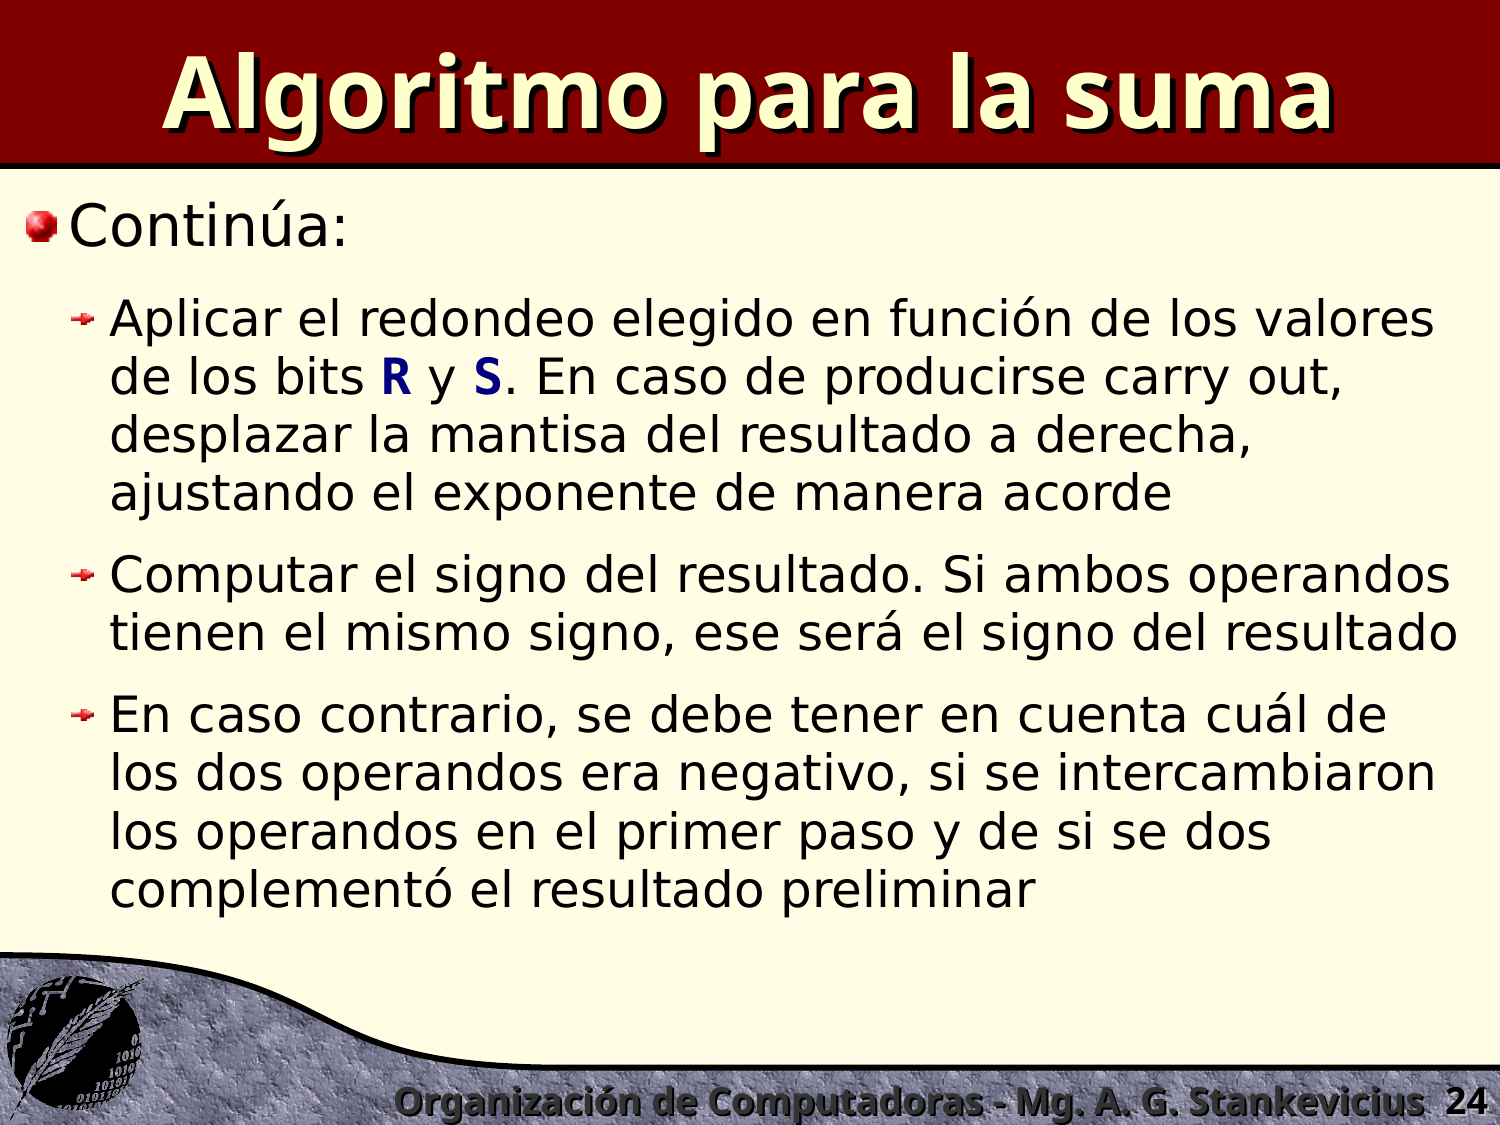

# Algoritmo para la suma
Continúa:
Aplicar el redondeo elegido en función de los valores de los bits R y S. En caso de producirse carry out, desplazar la mantisa del resultado a derecha, ajustando el exponente de manera acorde
Computar el signo del resultado. Si ambos operandos tienen el mismo signo, ese será el signo del resultado
En caso contrario, se debe tener en cuenta cuál de
los dos operandos era negativo, si se intercambiaron los operandos en el primer paso y de si se dos complementó el resultado preliminar
24